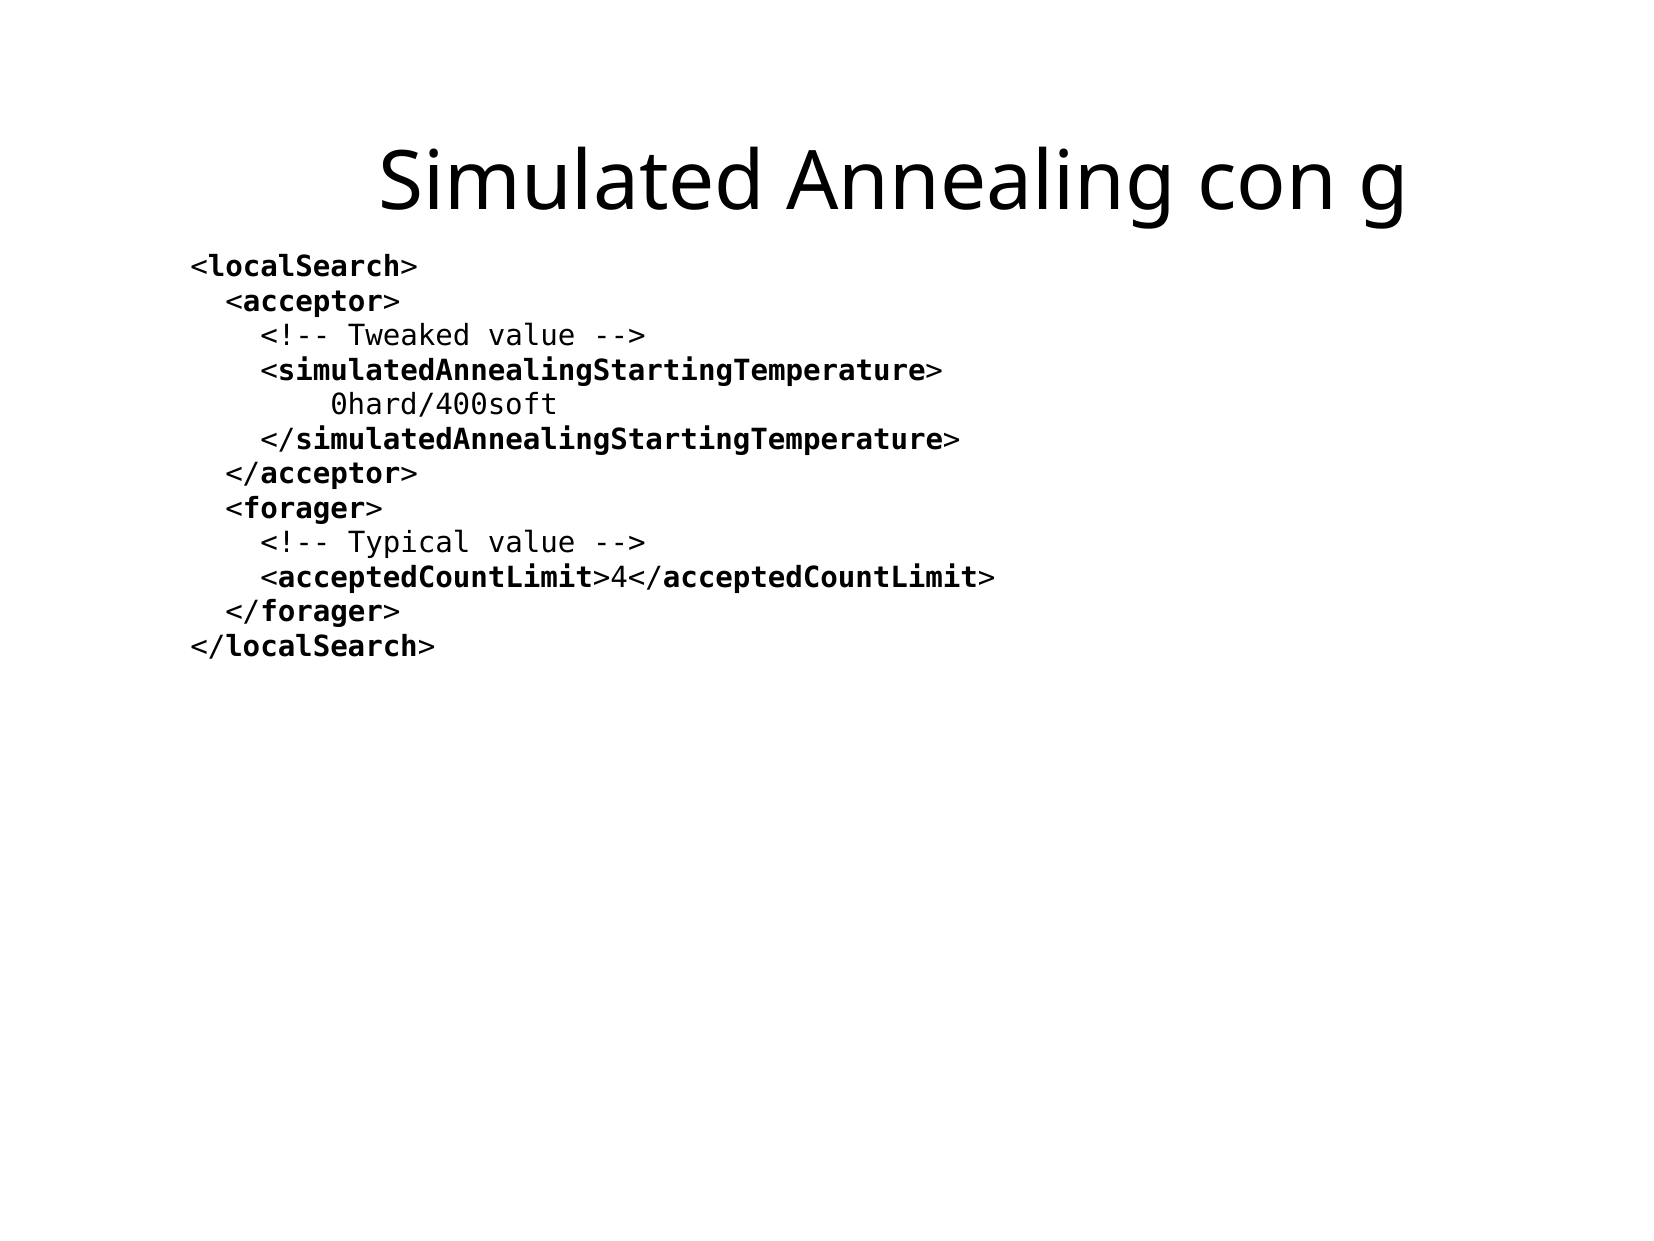

Simulated Annealing con g
<localSearch>
 <acceptor>
 <!-- Tweaked value -->
 <simulatedAnnealingStartingTemperature>
 0hard/400soft
 </simulatedAnnealingStartingTemperature>
 </acceptor>
 <forager>
 <!-- Typical value -->
 <acceptedCountLimit>4</acceptedCountLimit>
 </forager>
</localSearch>